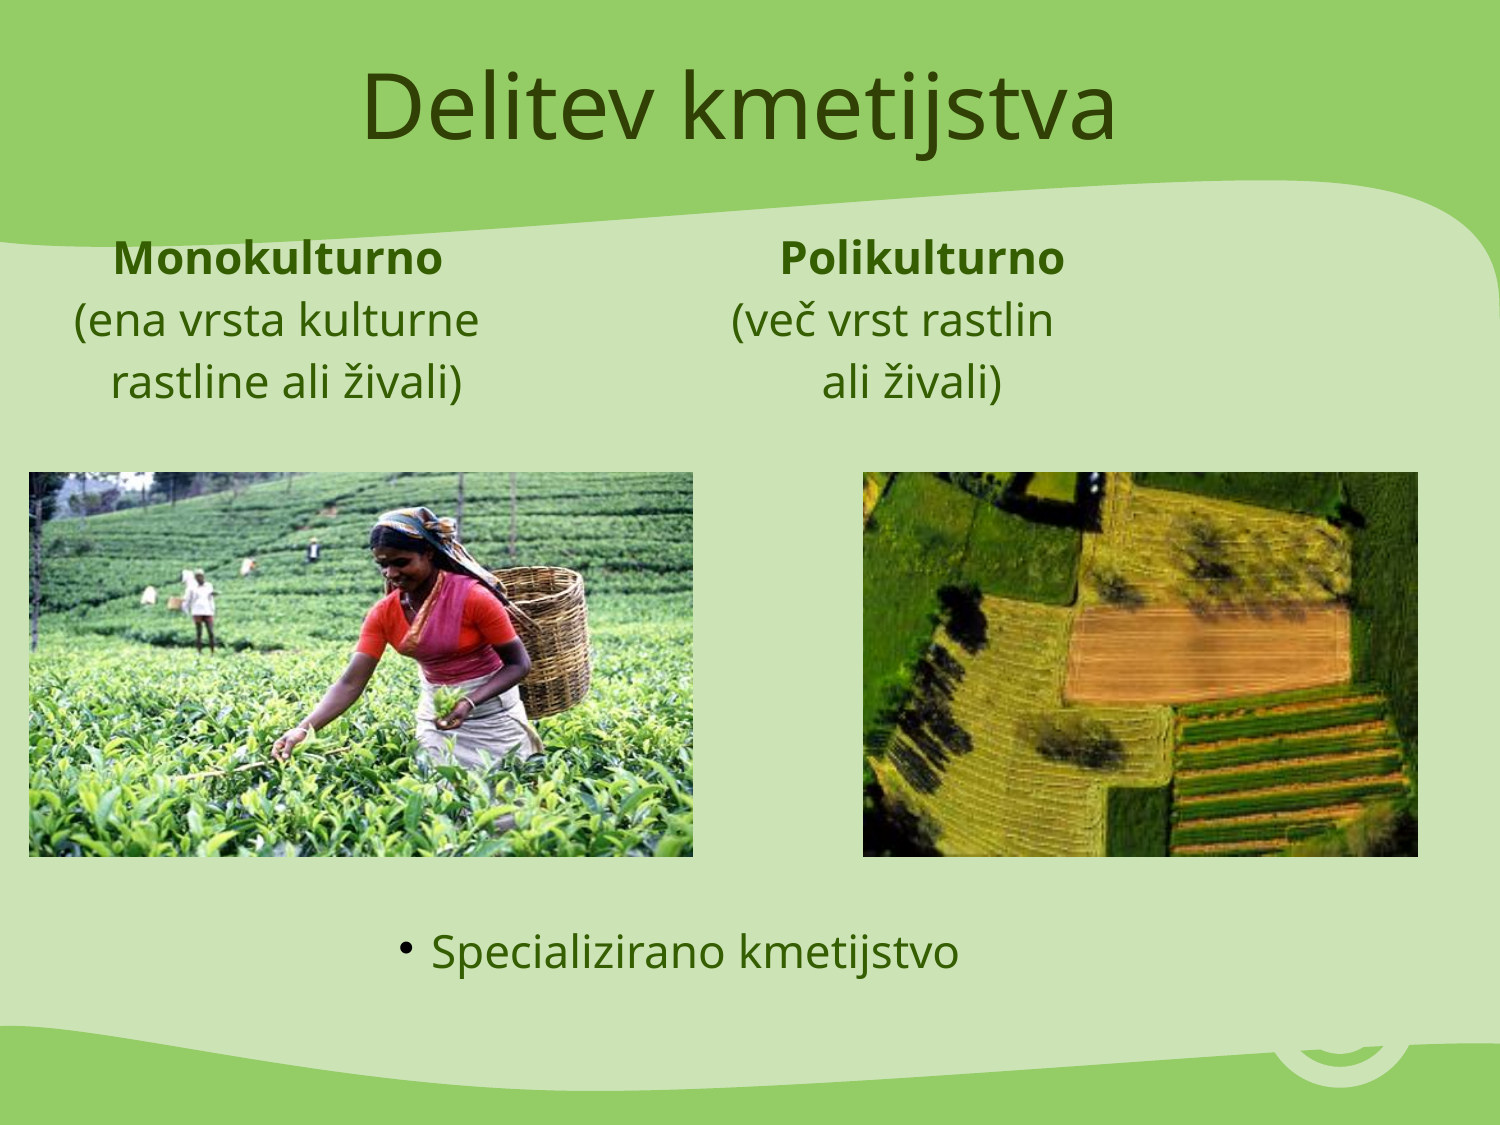

# Delitev kmetijstva
 Monokulturno Polikulturno
(ena vrsta kulturne (več vrst rastlin
 rastline ali živali) ali živali)
 Specializirano kmetijstvo